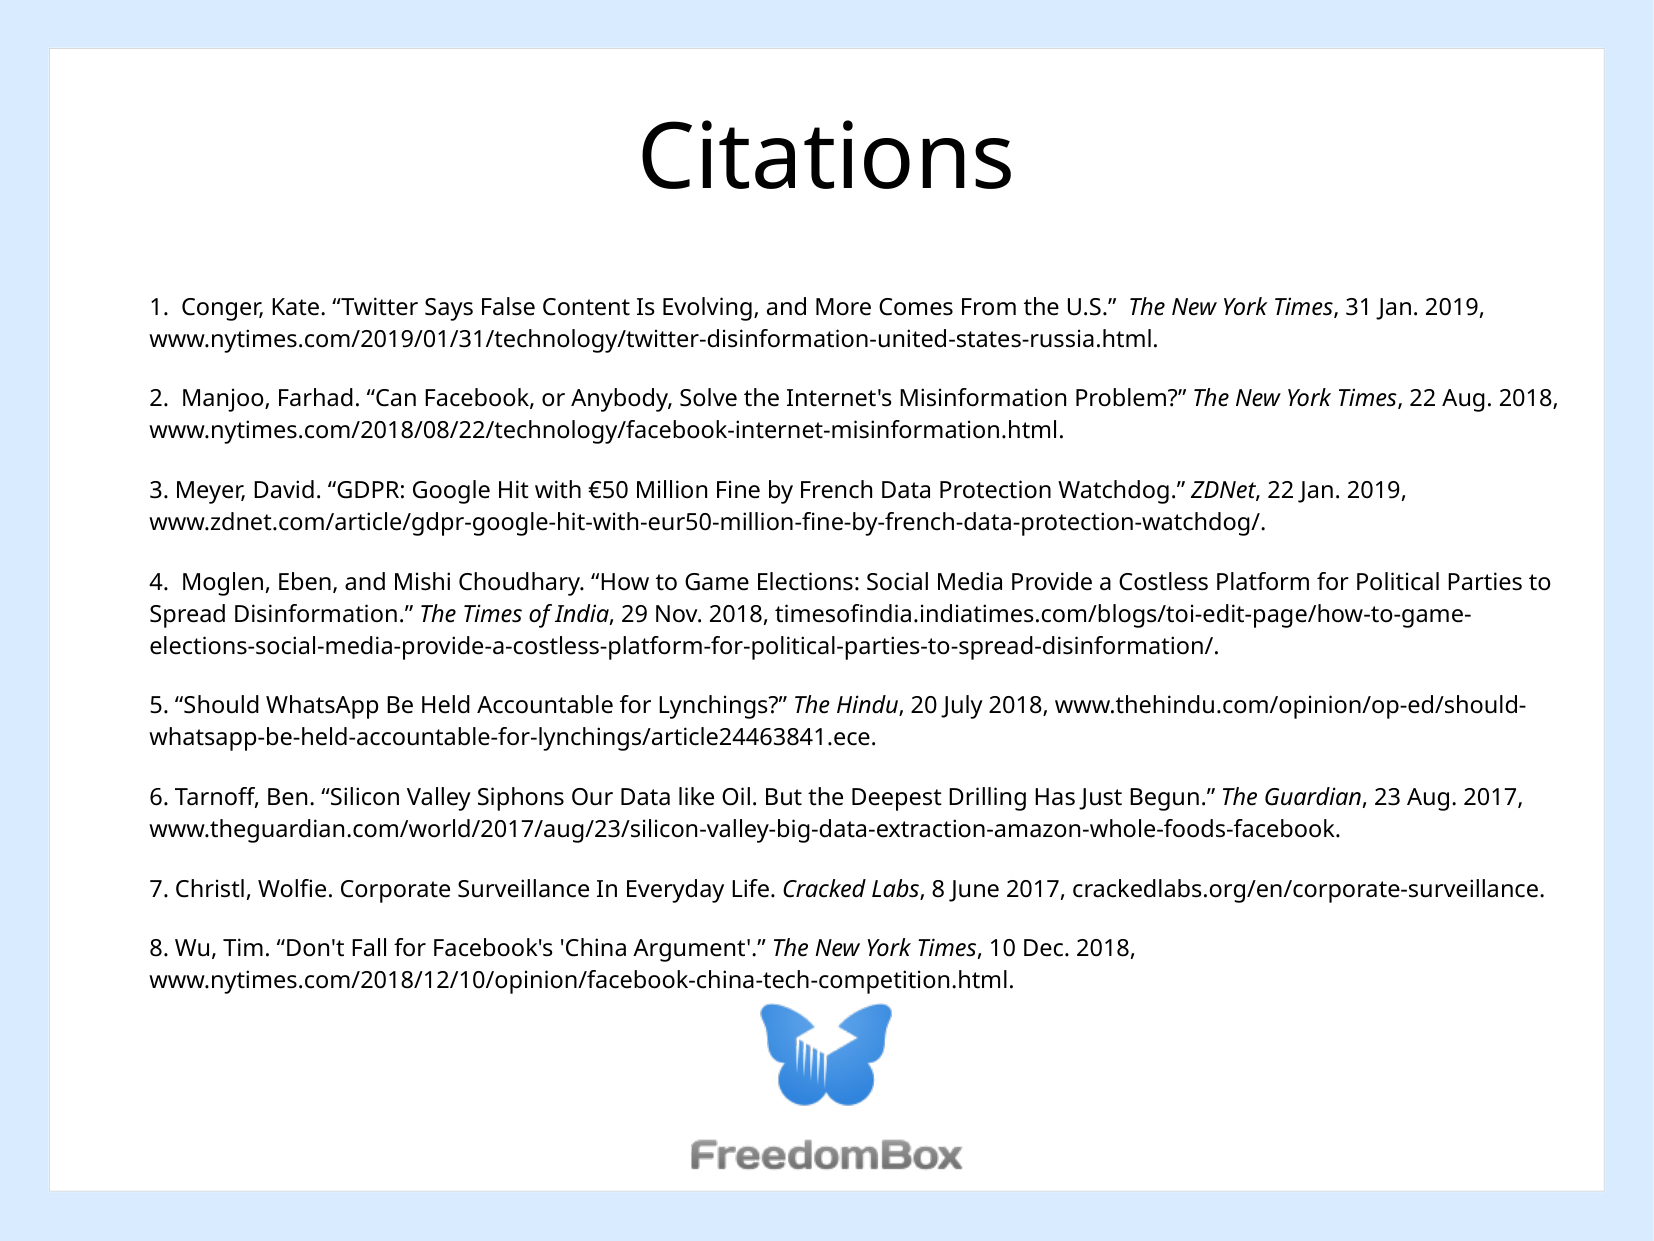

# Citations
1. Conger, Kate. “Twitter Says False Content Is Evolving, and More Comes From the U.S.” The New York Times, 31 Jan. 2019, www.nytimes.com/2019/01/31/technology/twitter-disinformation-united-states-russia.html.
2. Manjoo, Farhad. “Can Facebook, or Anybody, Solve the Internet's Misinformation Problem?” The New York Times, 22 Aug. 2018, www.nytimes.com/2018/08/22/technology/facebook-internet-misinformation.html.
3. Meyer, David. “GDPR: Google Hit with €50 Million Fine by French Data Protection Watchdog.” ZDNet, 22 Jan. 2019, www.zdnet.com/article/gdpr-google-hit-with-eur50-million-fine-by-french-data-protection-watchdog/.
4. Moglen, Eben, and Mishi Choudhary. “How to Game Elections: Social Media Provide a Costless Platform for Political Parties to Spread Disinformation.” The Times of India, 29 Nov. 2018, timesofindia.indiatimes.com/blogs/toi-edit-page/how-to-game-elections-social-media-provide-a-costless-platform-for-political-parties-to-spread-disinformation/.
5. “Should WhatsApp Be Held Accountable for Lynchings?” The Hindu, 20 July 2018, www.thehindu.com/opinion/op-ed/should-whatsapp-be-held-accountable-for-lynchings/article24463841.ece.
6. Tarnoff, Ben. “Silicon Valley Siphons Our Data like Oil. But the Deepest Drilling Has Just Begun.” The Guardian, 23 Aug. 2017, www.theguardian.com/world/2017/aug/23/silicon-valley-big-data-extraction-amazon-whole-foods-facebook.
7. Christl, Wolfie. Corporate Surveillance In Everyday Life. Cracked Labs, 8 June 2017, crackedlabs.org/en/corporate-surveillance.
8. Wu, Tim. “Don't Fall for Facebook's 'China Argument'.” The New York Times, 10 Dec. 2018, www.nytimes.com/2018/12/10/opinion/facebook-china-tech-competition.html.